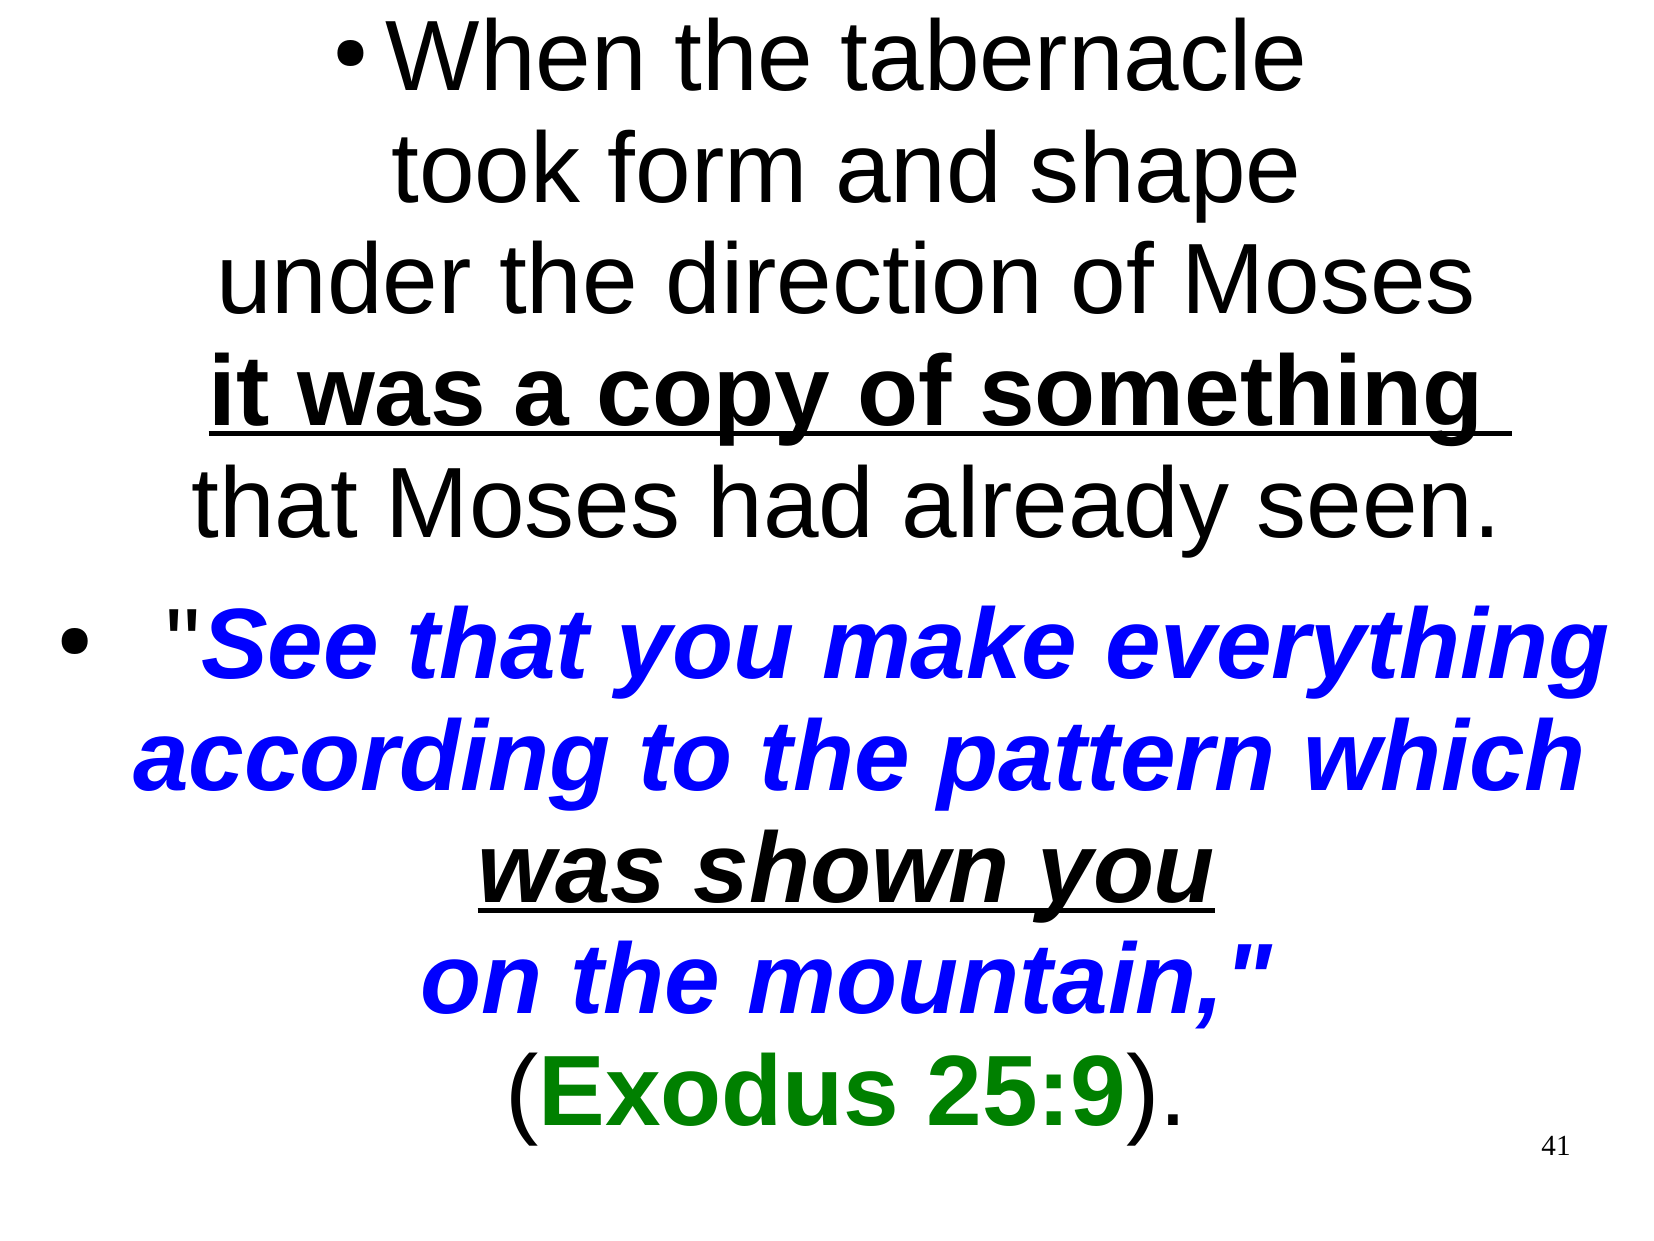

# When the tabernacle took form and shape under the direction of Moses it was a copy of something that Moses had already seen.
 "See that you make everything according to the pattern which was shown you
on the mountain,"
(Exodus 25:9).
41